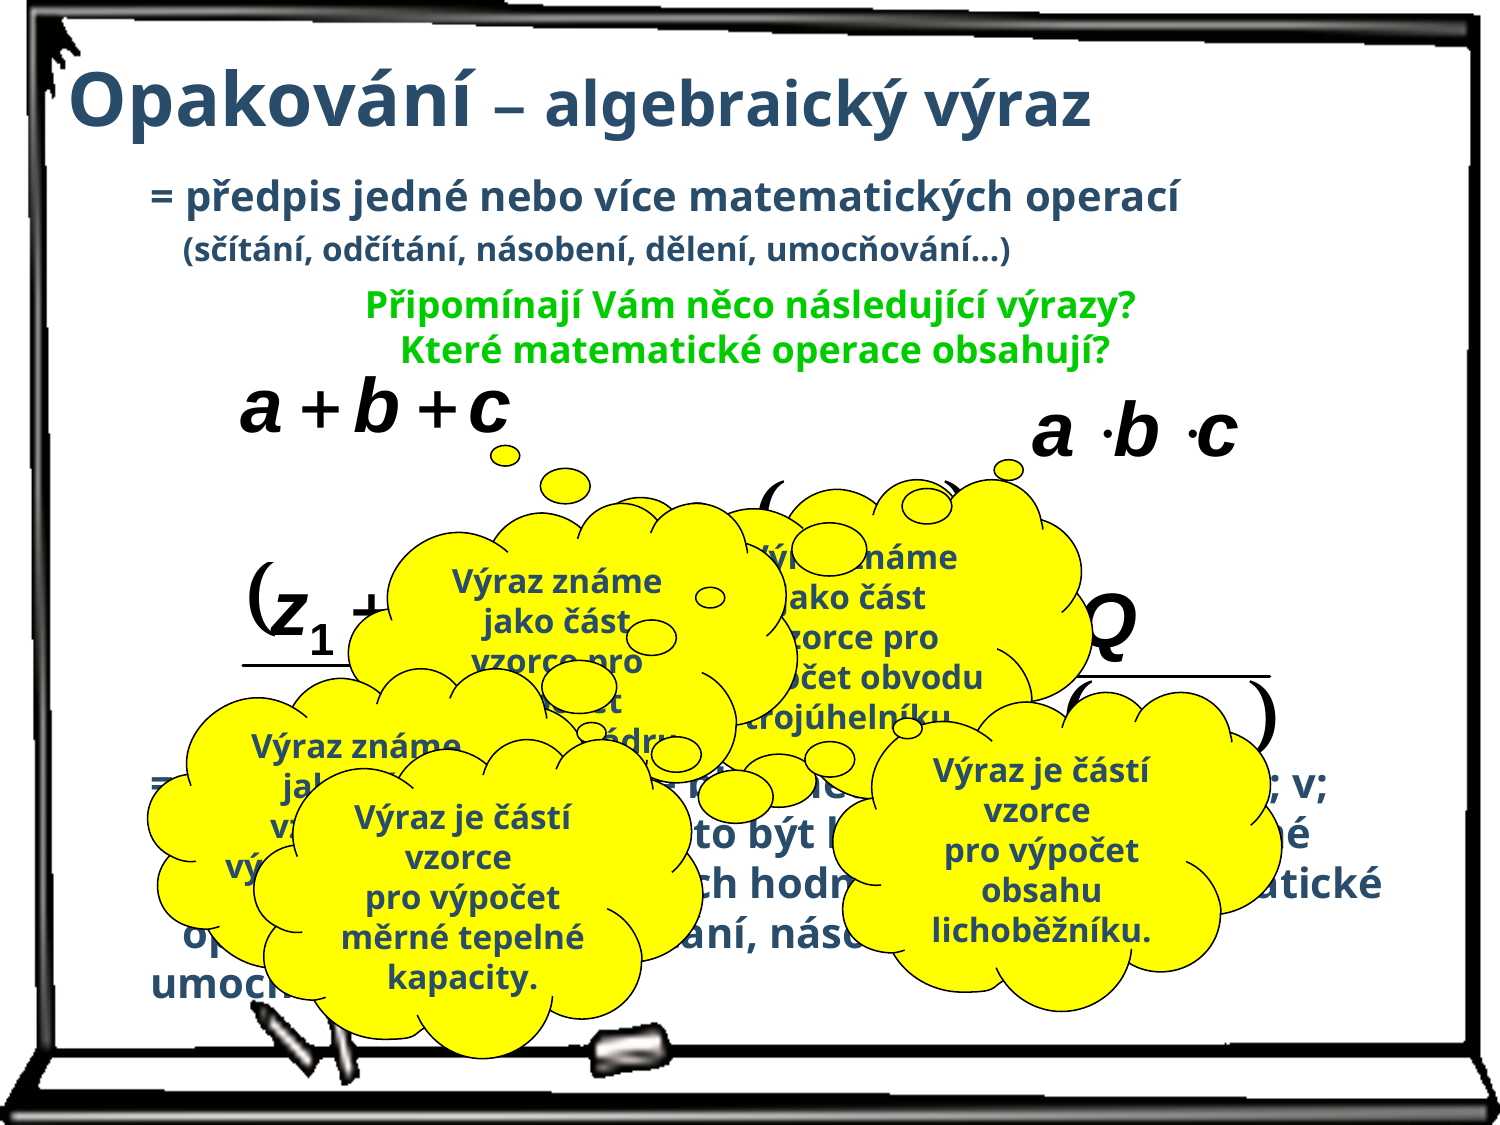

Opakování – algebraický výraz
= předpis jedné nebo více matematických operací
 (sčítání, odčítání, násobení, dělení, umocňování…)
Připomínají Vám něco následující výrazy?
Které matematické operace obsahují?
Výraz známe jako část vzorce pro výpočet obvodu trojúhelníku.
Výraz známe jako část vzorce pro výpočet objemu kvádru.
Výraz známe jako část vzorce pro výpočet obvodu čtverce.
Výraz je částí vzorce
pro výpočet obsahu lichoběžníku.
Výraz je částí vzorce
pro výpočet měrné tepelné kapacity.
= předpis, který obsahuje blíže neurčené znaky (a; b; c; v;
 z1; z2; Q; m; t… – mohou to být konstanty či proměnné
 a nemusíme znát ani jejich hodnotu), čísla a matematické
 operátory (sčítání, odčítání, násobení, dělení, umocňování…)